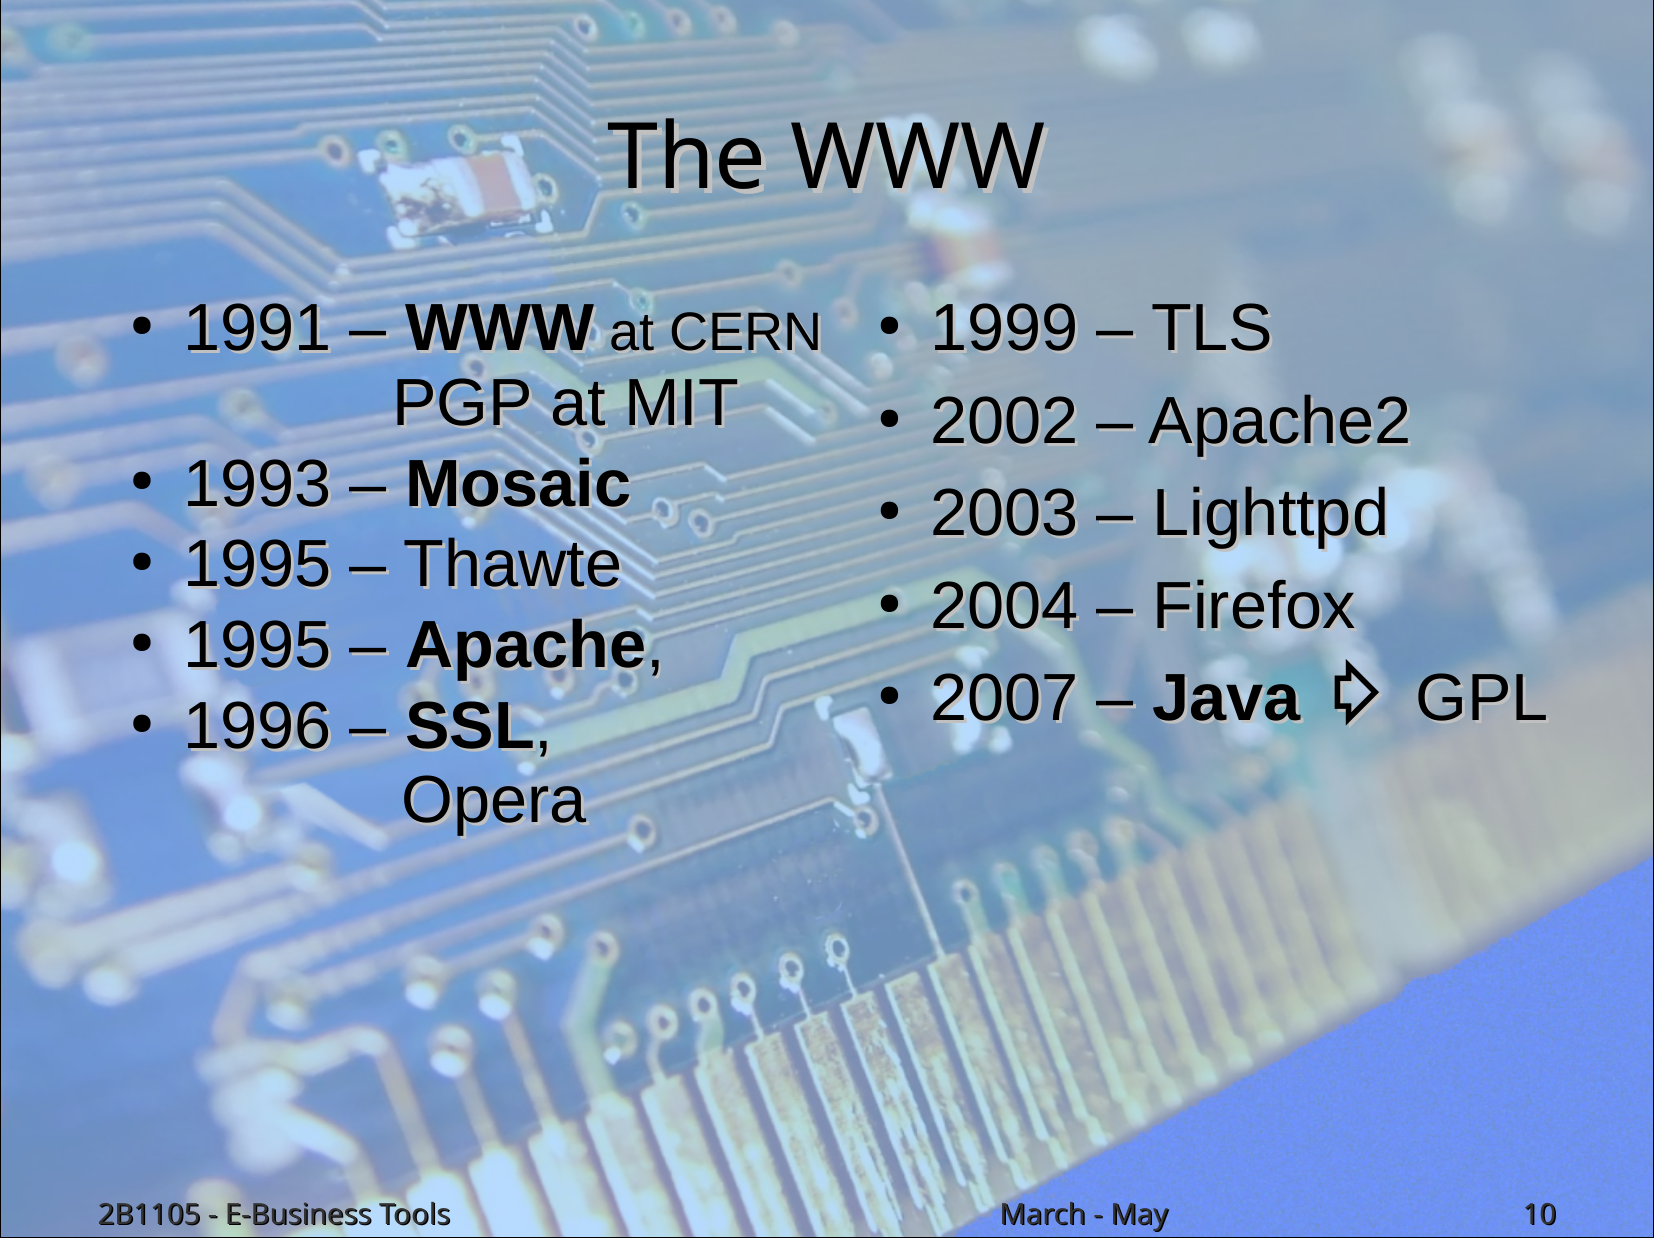

# The WWW
1991 – WWW at CERN
	PGP at MIT
1993 – Mosaic
1995 – Thawte
1995 – Apache,
1996 – SSL,
	Opera
1999 – TLS
2002 – Apache2
2003 – Lighttpd
2004 – Firefox
2007 – Java ⇨ GPL